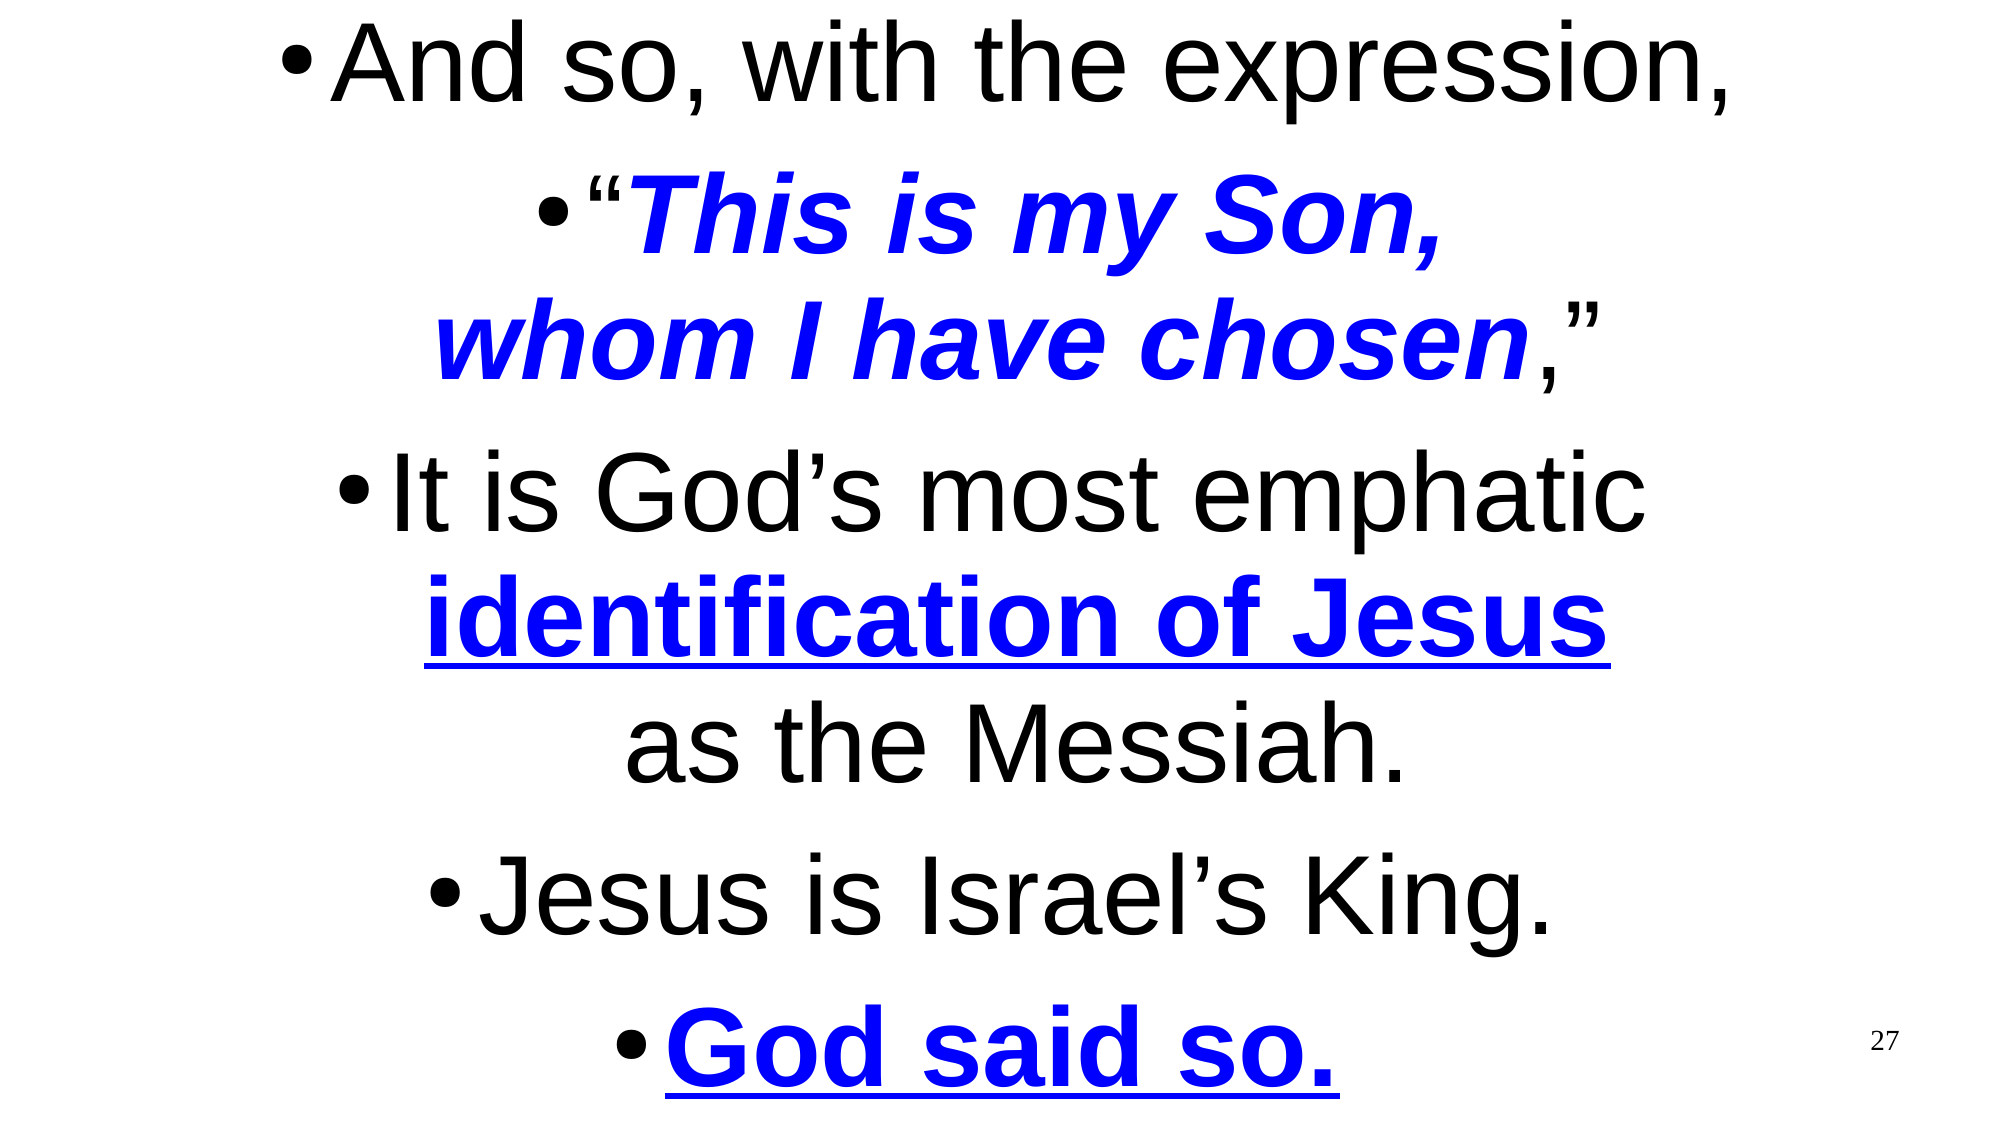

# And so, with the expression,
“This is my Son,
whom I have chosen,”
It is God’s most emphatic
identification of Jesus
as the Messiah.
Jesus is Israel’s King.
God said so.
27